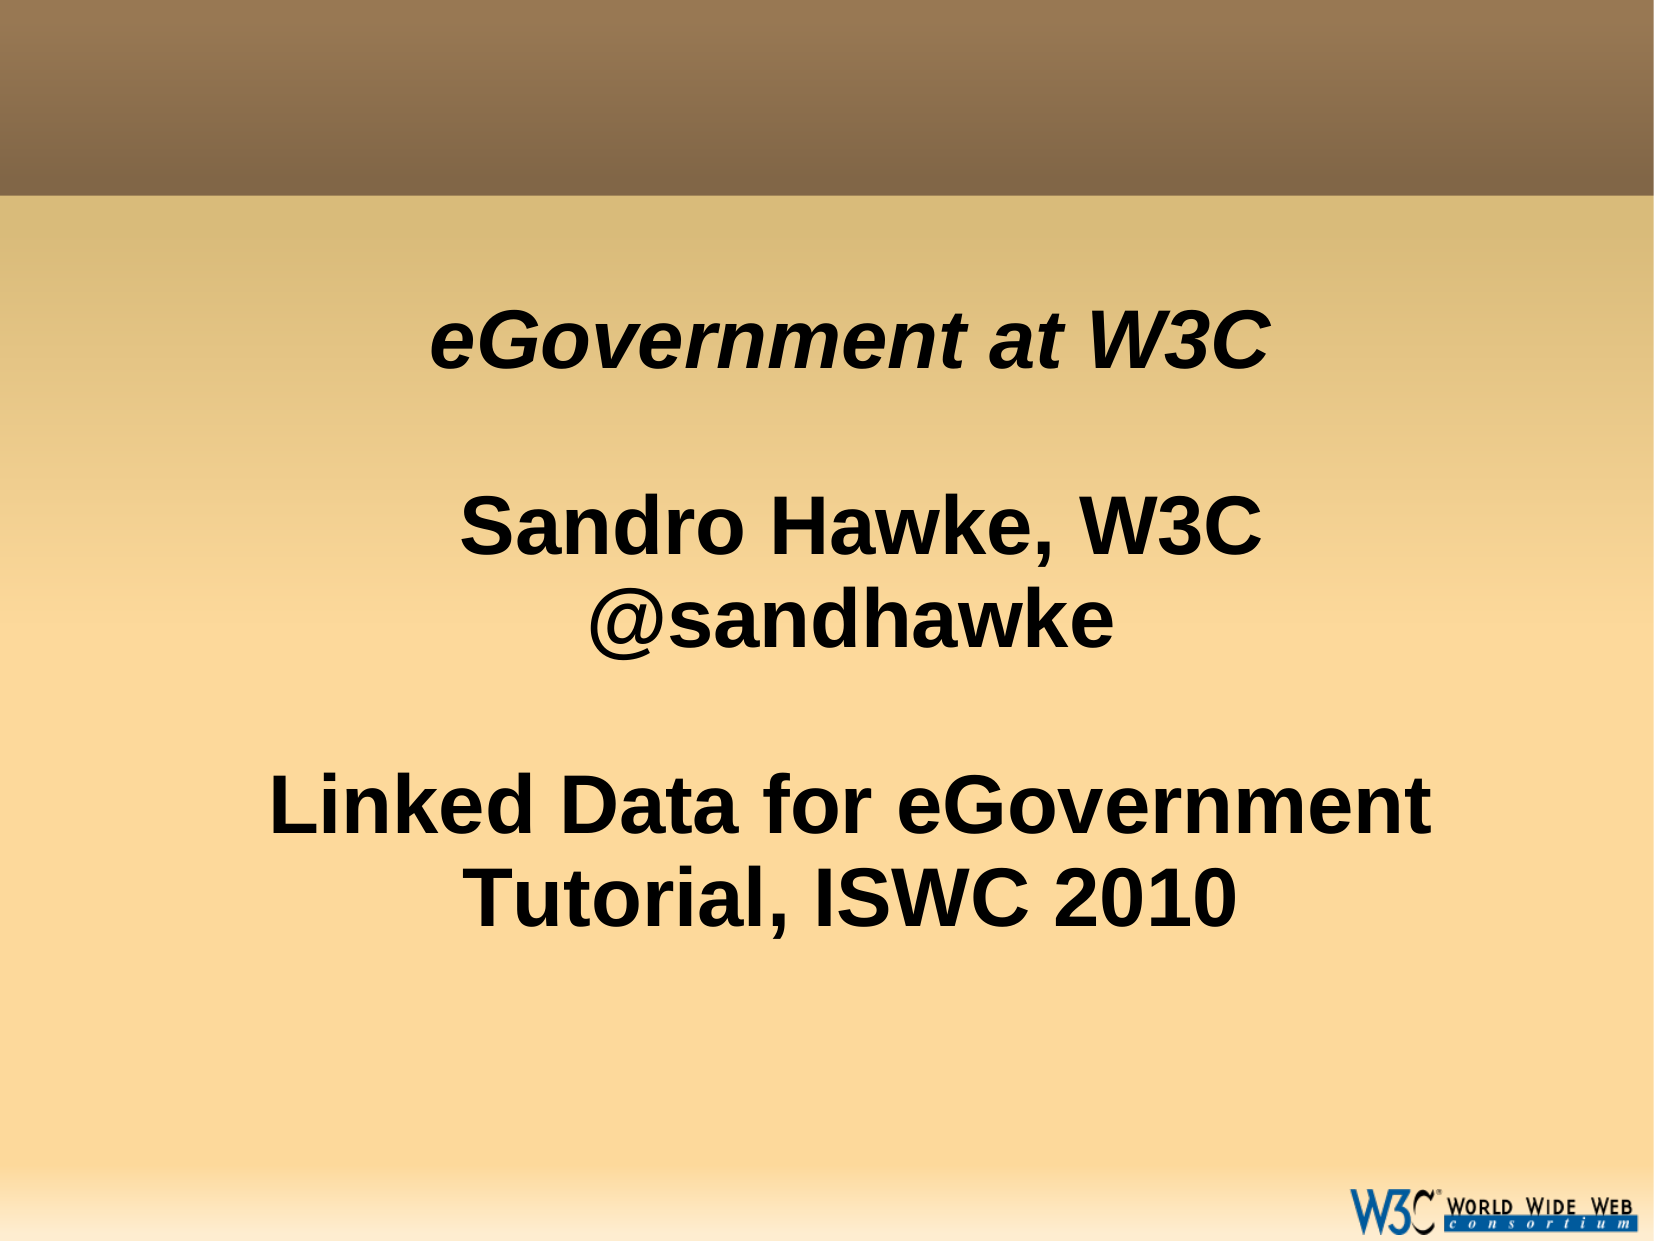

# eGovernment at W3C Sandro Hawke, W3C @sandhawke Linked Data for eGovernment Tutorial, ISWC 2010